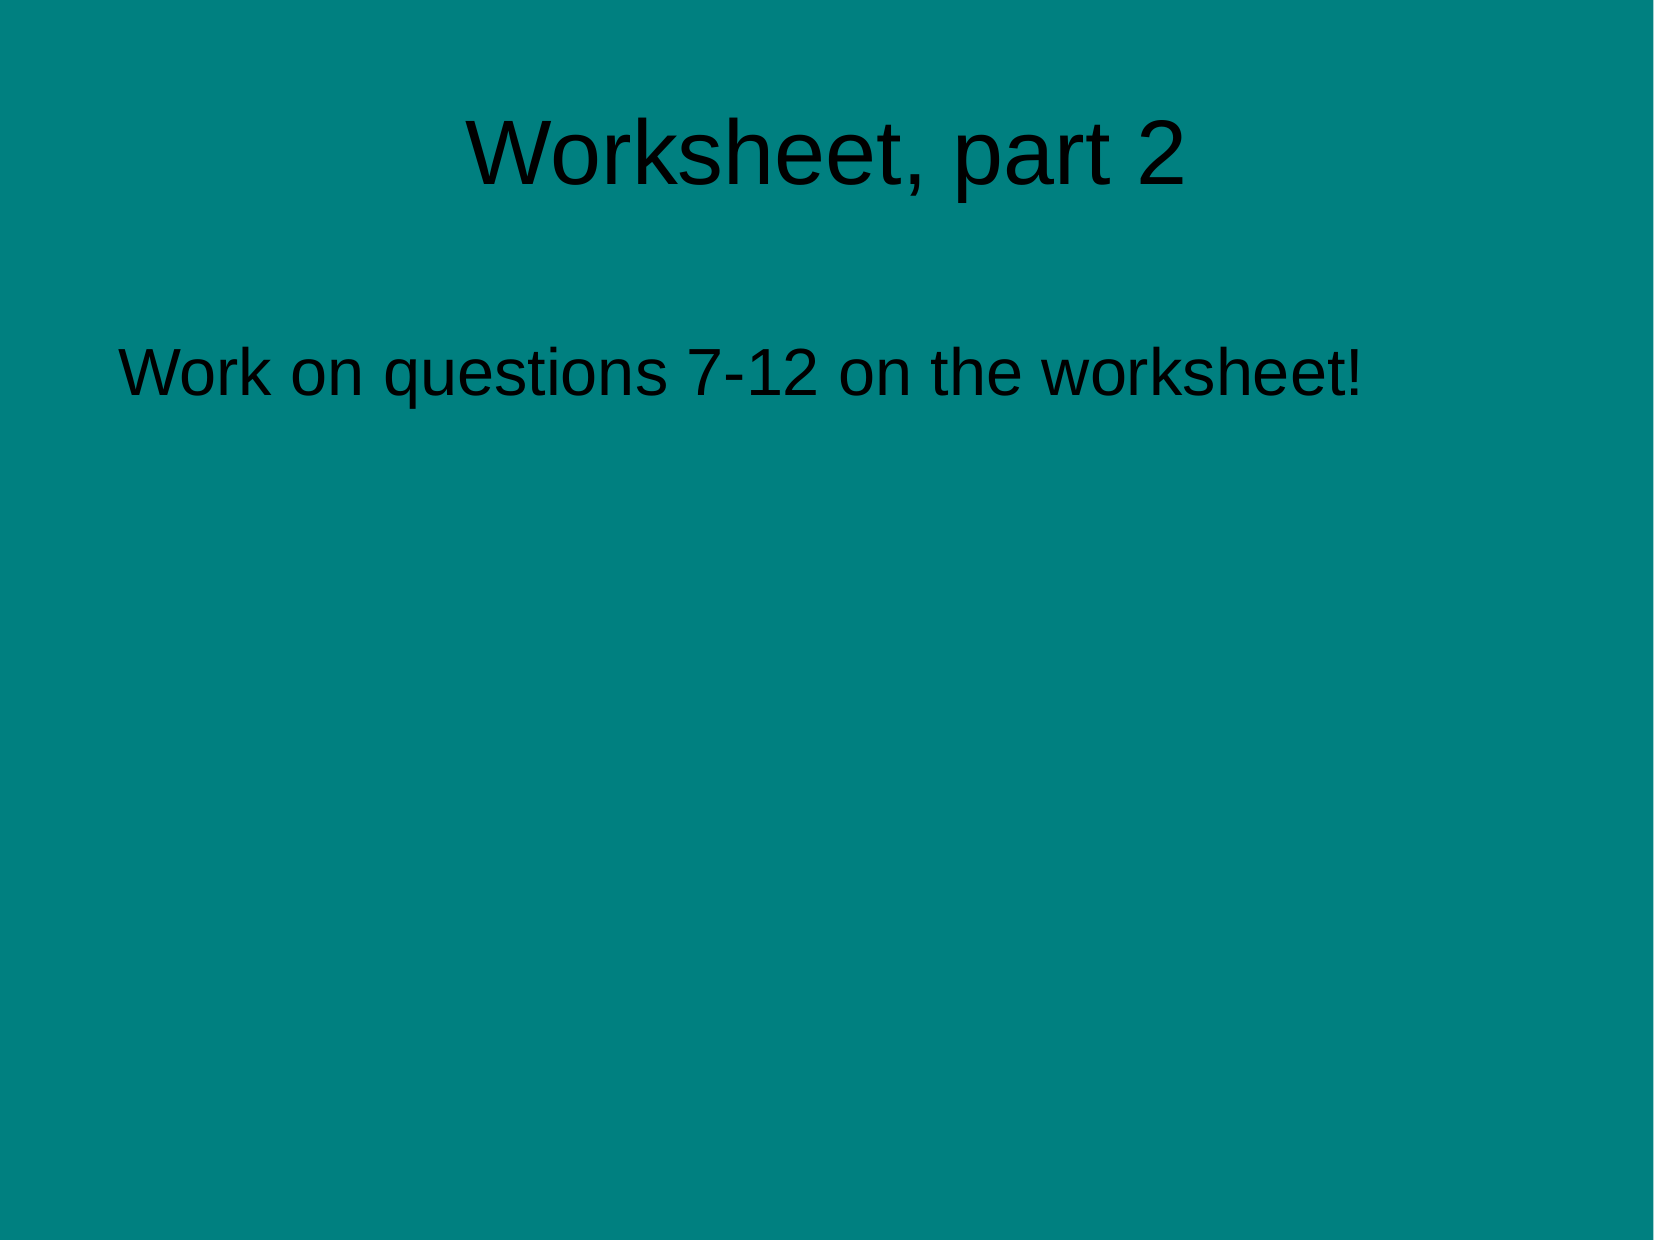

# Worksheet, part 2
Work on questions 7-12 on the worksheet!